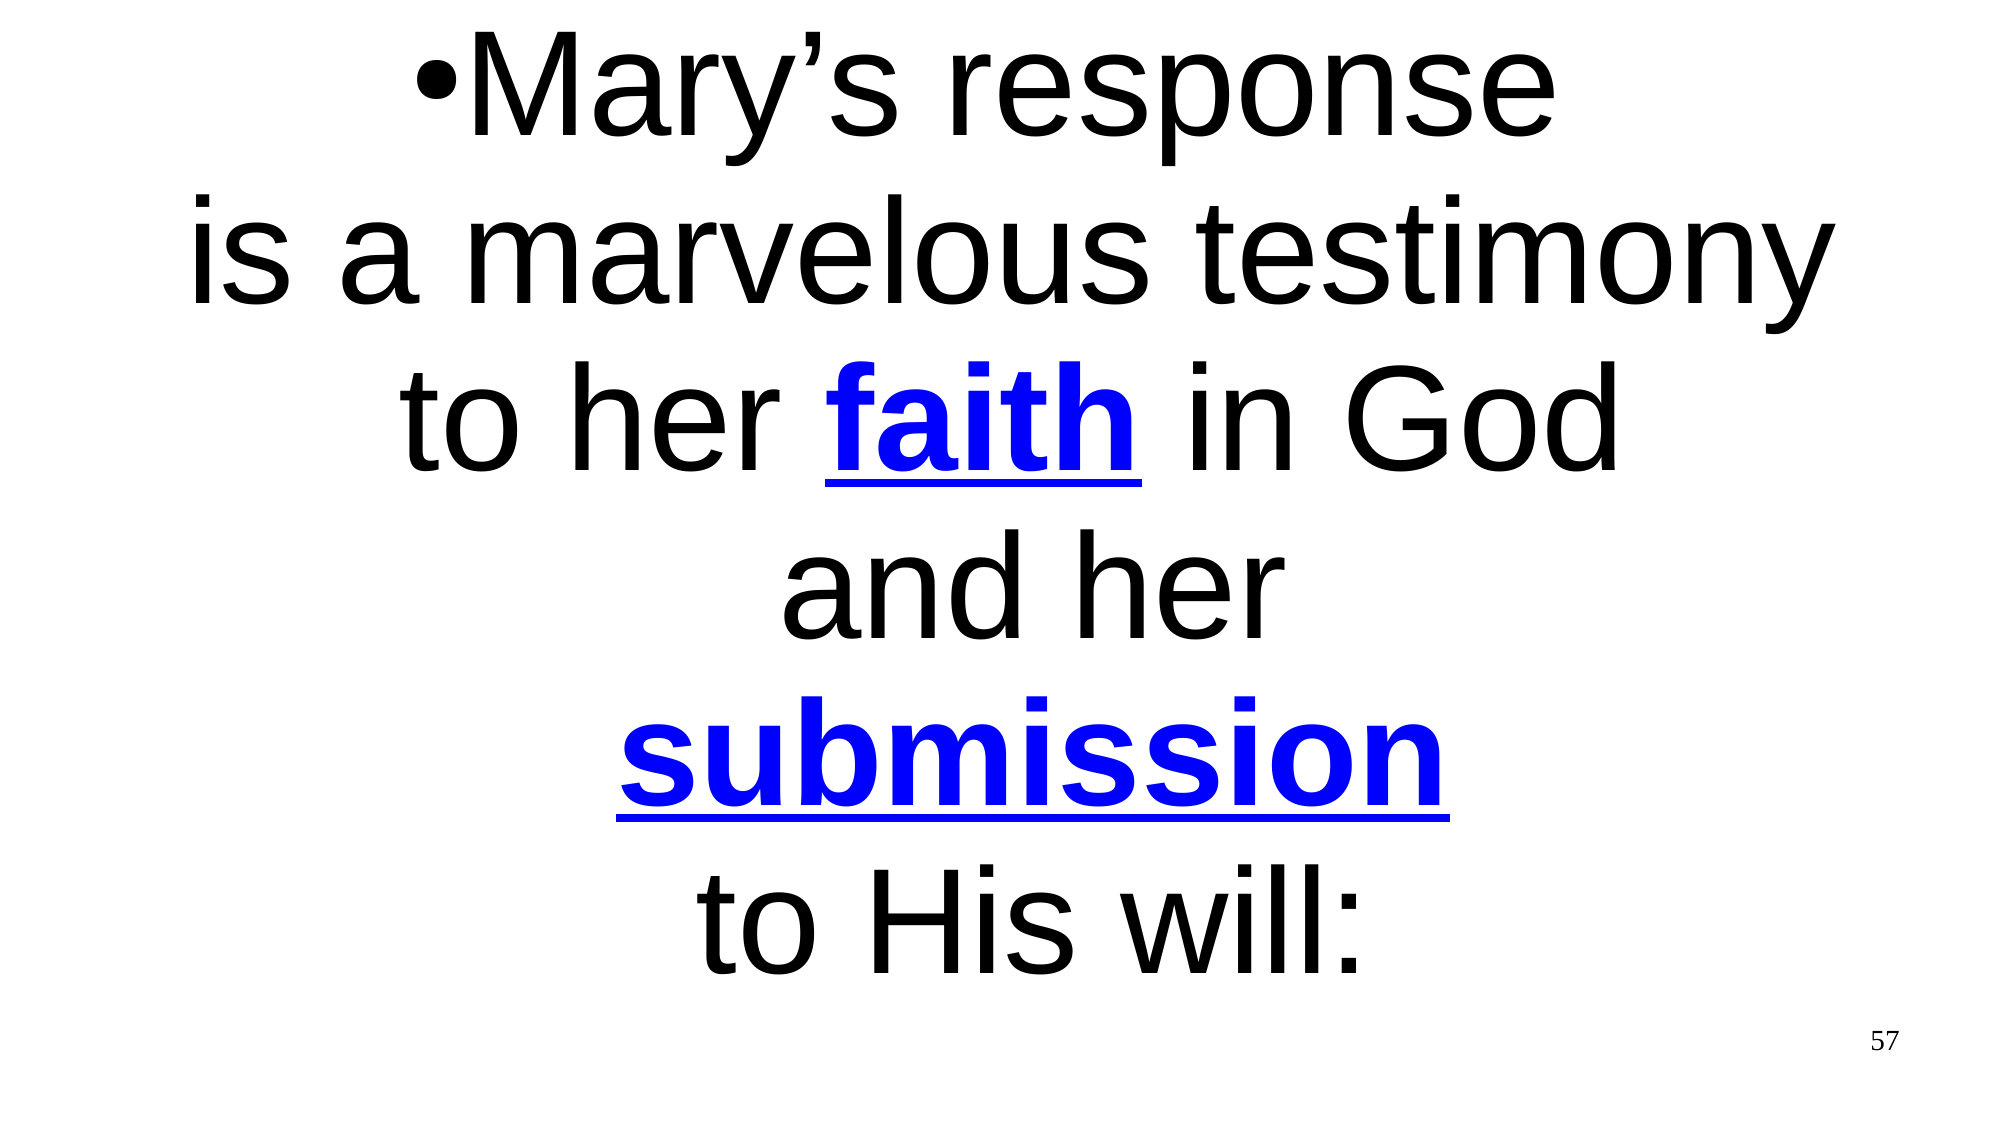

# Mary’s response is a marvelous testimony to her faith in God and her submission to His will:
57